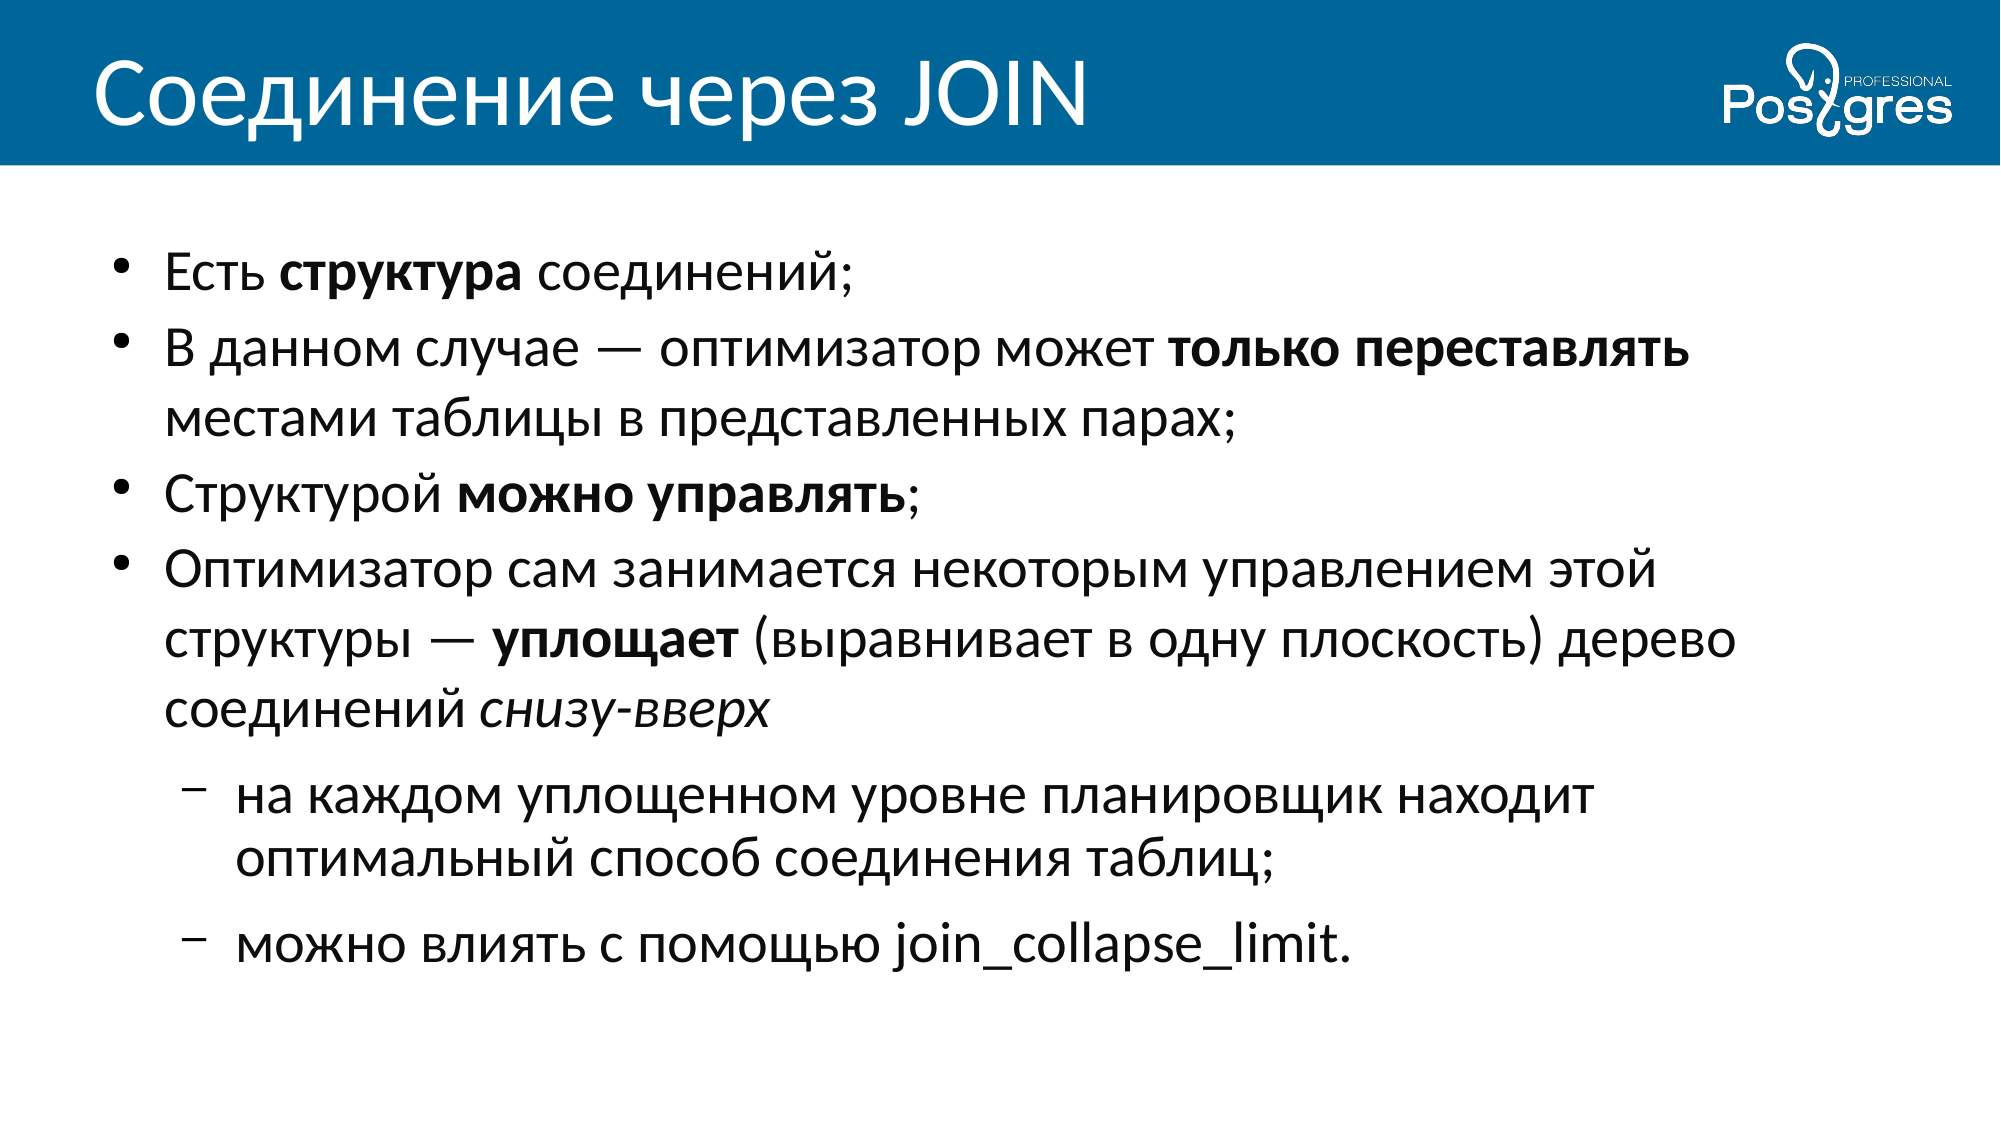

# Соединение через JOIN
Есть структура соединений;
В данном случае — оптимизатор может только переставлять местами таблицы в представленных парах;
Структурой можно управлять;
Оптимизатор сам занимается некоторым управлением этой структуры — уплощает (выравнивает в одну плоскость) дерево соединений снизу-вверх
на каждом уплощенном уровне планировщик находит оптимальный способ соединения таблиц;
можно влиять с помощью join_collapse_limit.